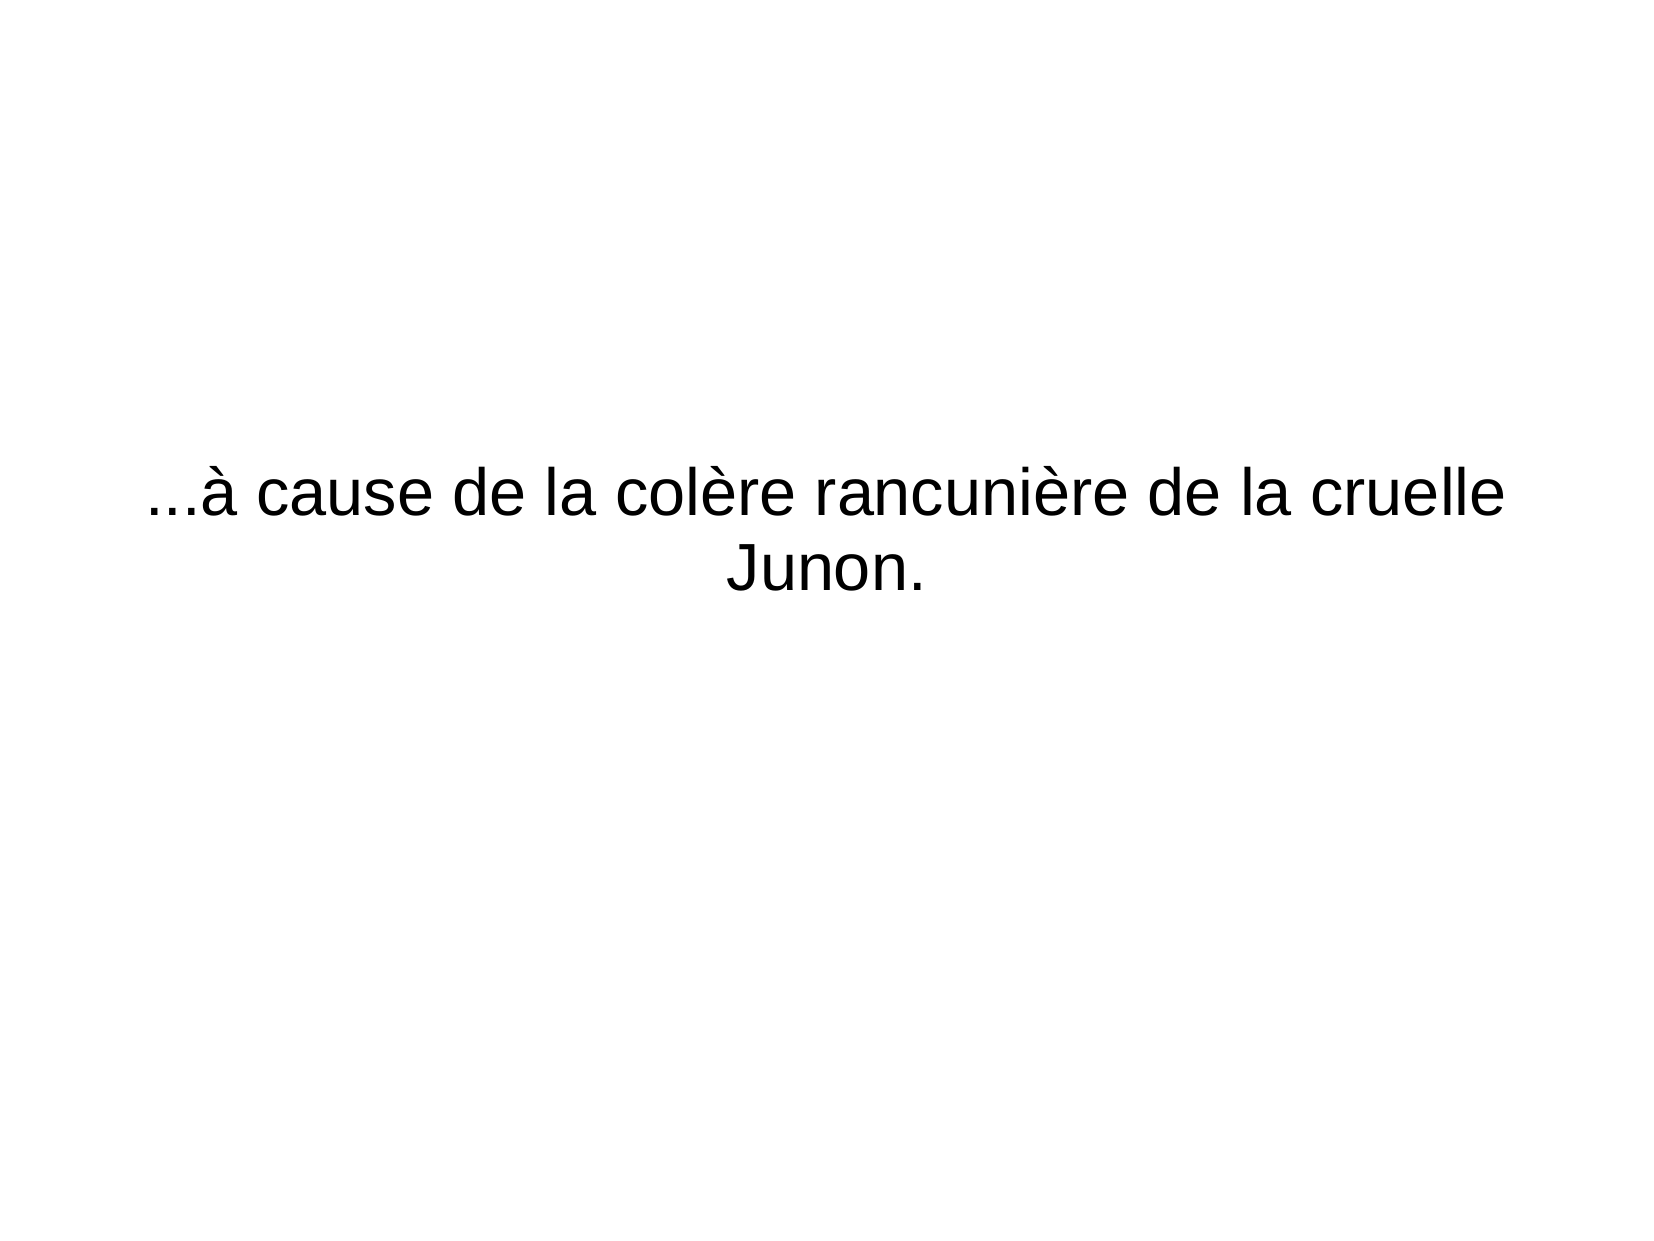

# ...à cause de la colère rancunière de la cruelle Junon.